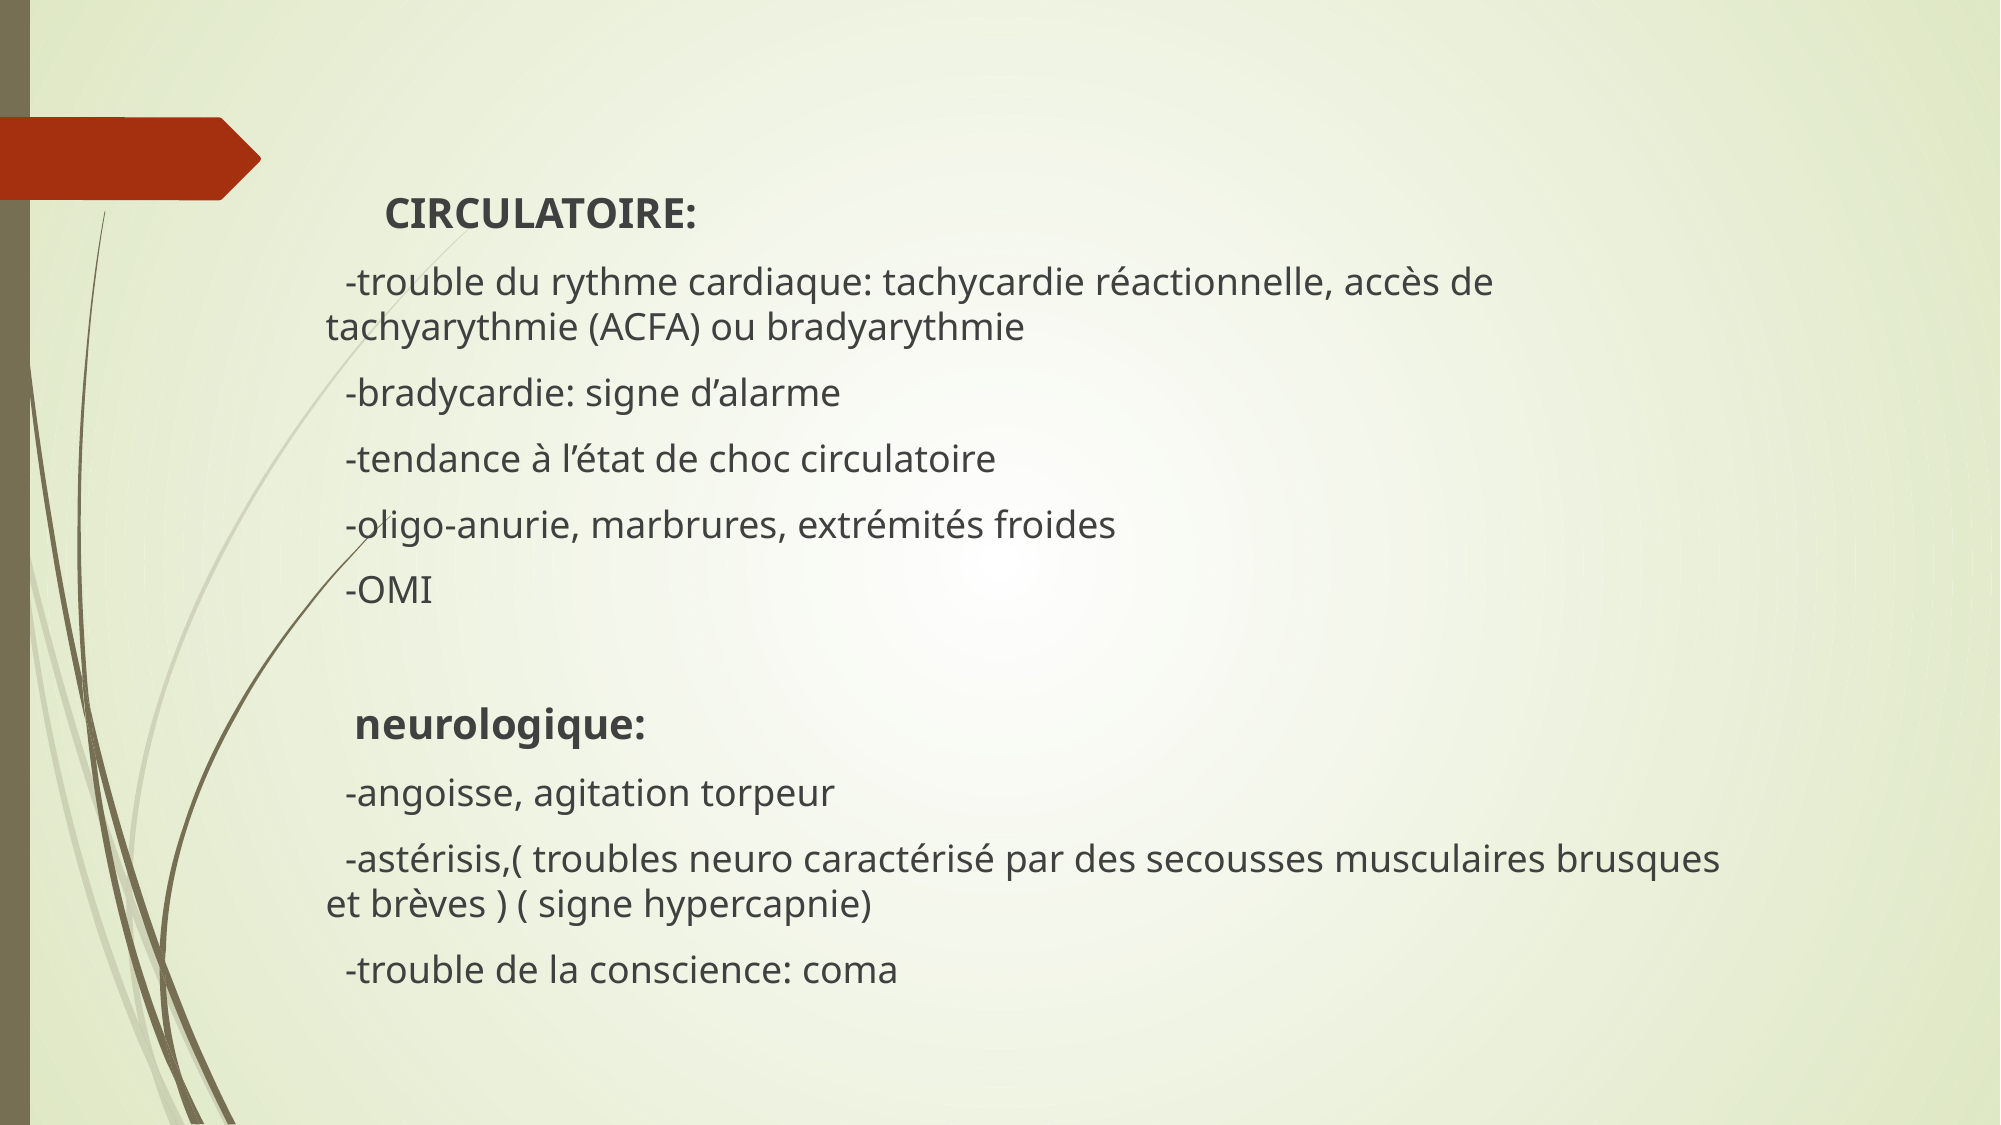

#
 CIRCULATOIRE:
 -trouble du rythme cardiaque: tachycardie réactionnelle, accès de tachyarythmie (ACFA) ou bradyarythmie
 -bradycardie: signe d’alarme
 -tendance à l’état de choc circulatoire
 -oligo-anurie, marbrures, extrémités froides
 -OMI
 neurologique:
 -angoisse, agitation torpeur
 -astérisis,( troubles neuro caractérisé par des secousses musculaires brusques et brèves ) ( signe hypercapnie)
 -trouble de la conscience: coma